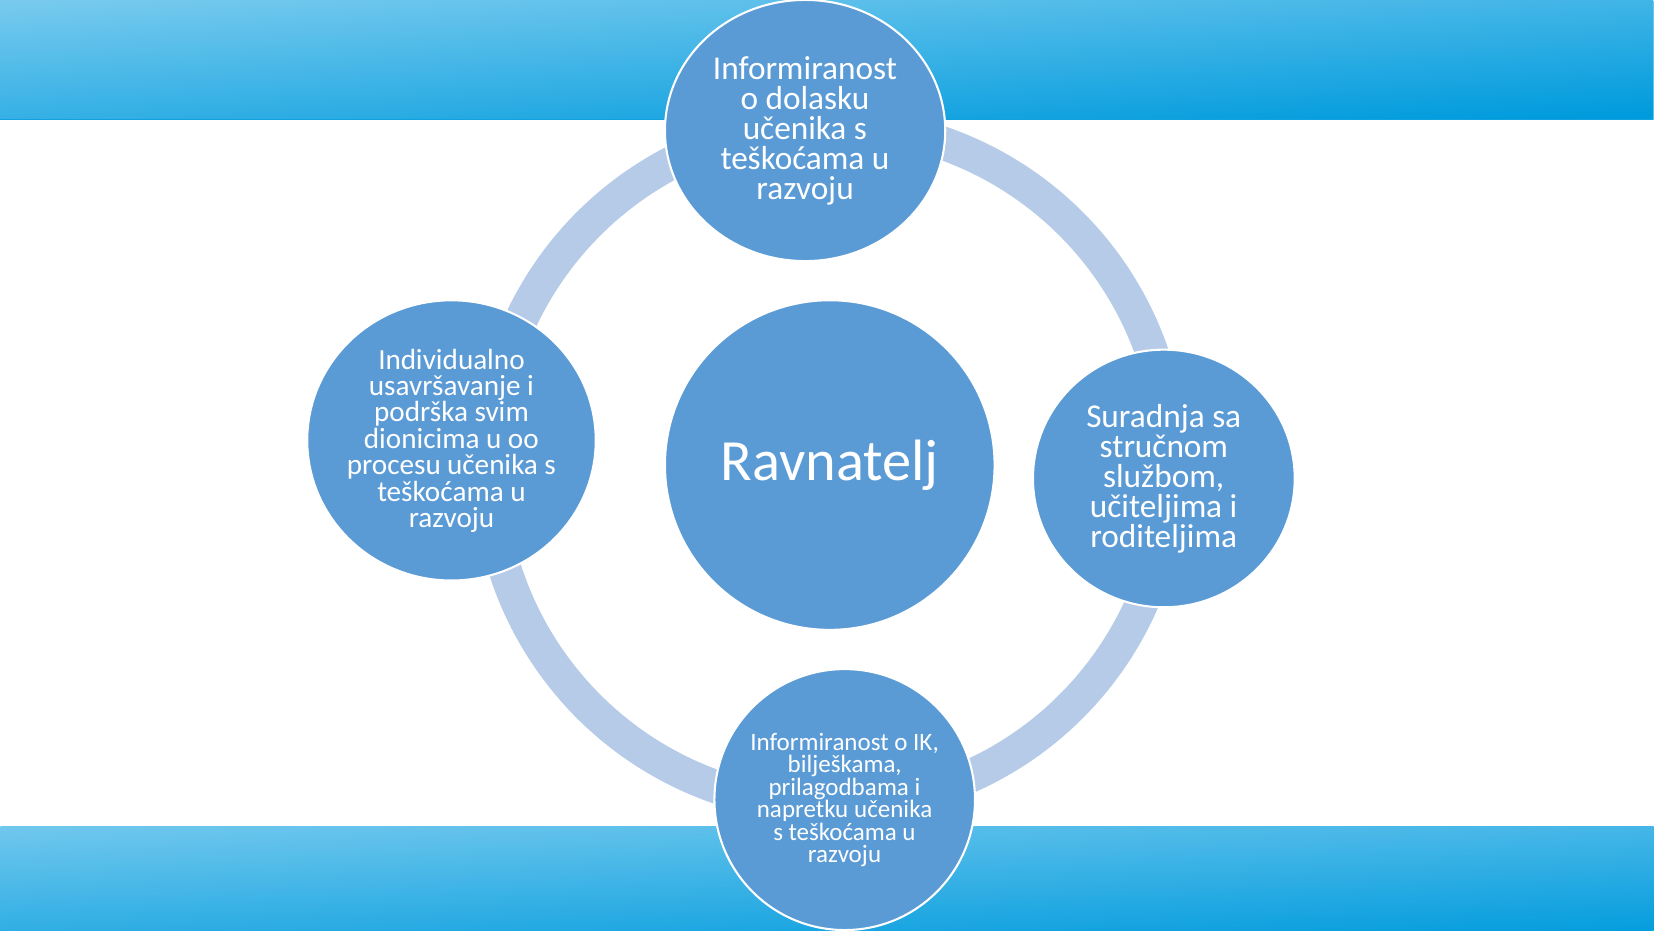

Informiranost o dolasku učenika s teškoćama u razvoju
Individualno usavršavanje i podrška svim dionicima u oo procesu učenika s teškoćama u razvoju
Ravnatelj
Suradnja sa stručnom službom, učiteljima i roditeljima
Informiranost o IK, bilješkama, prilagodbama i napretku učenika s teškoćama u razvoju